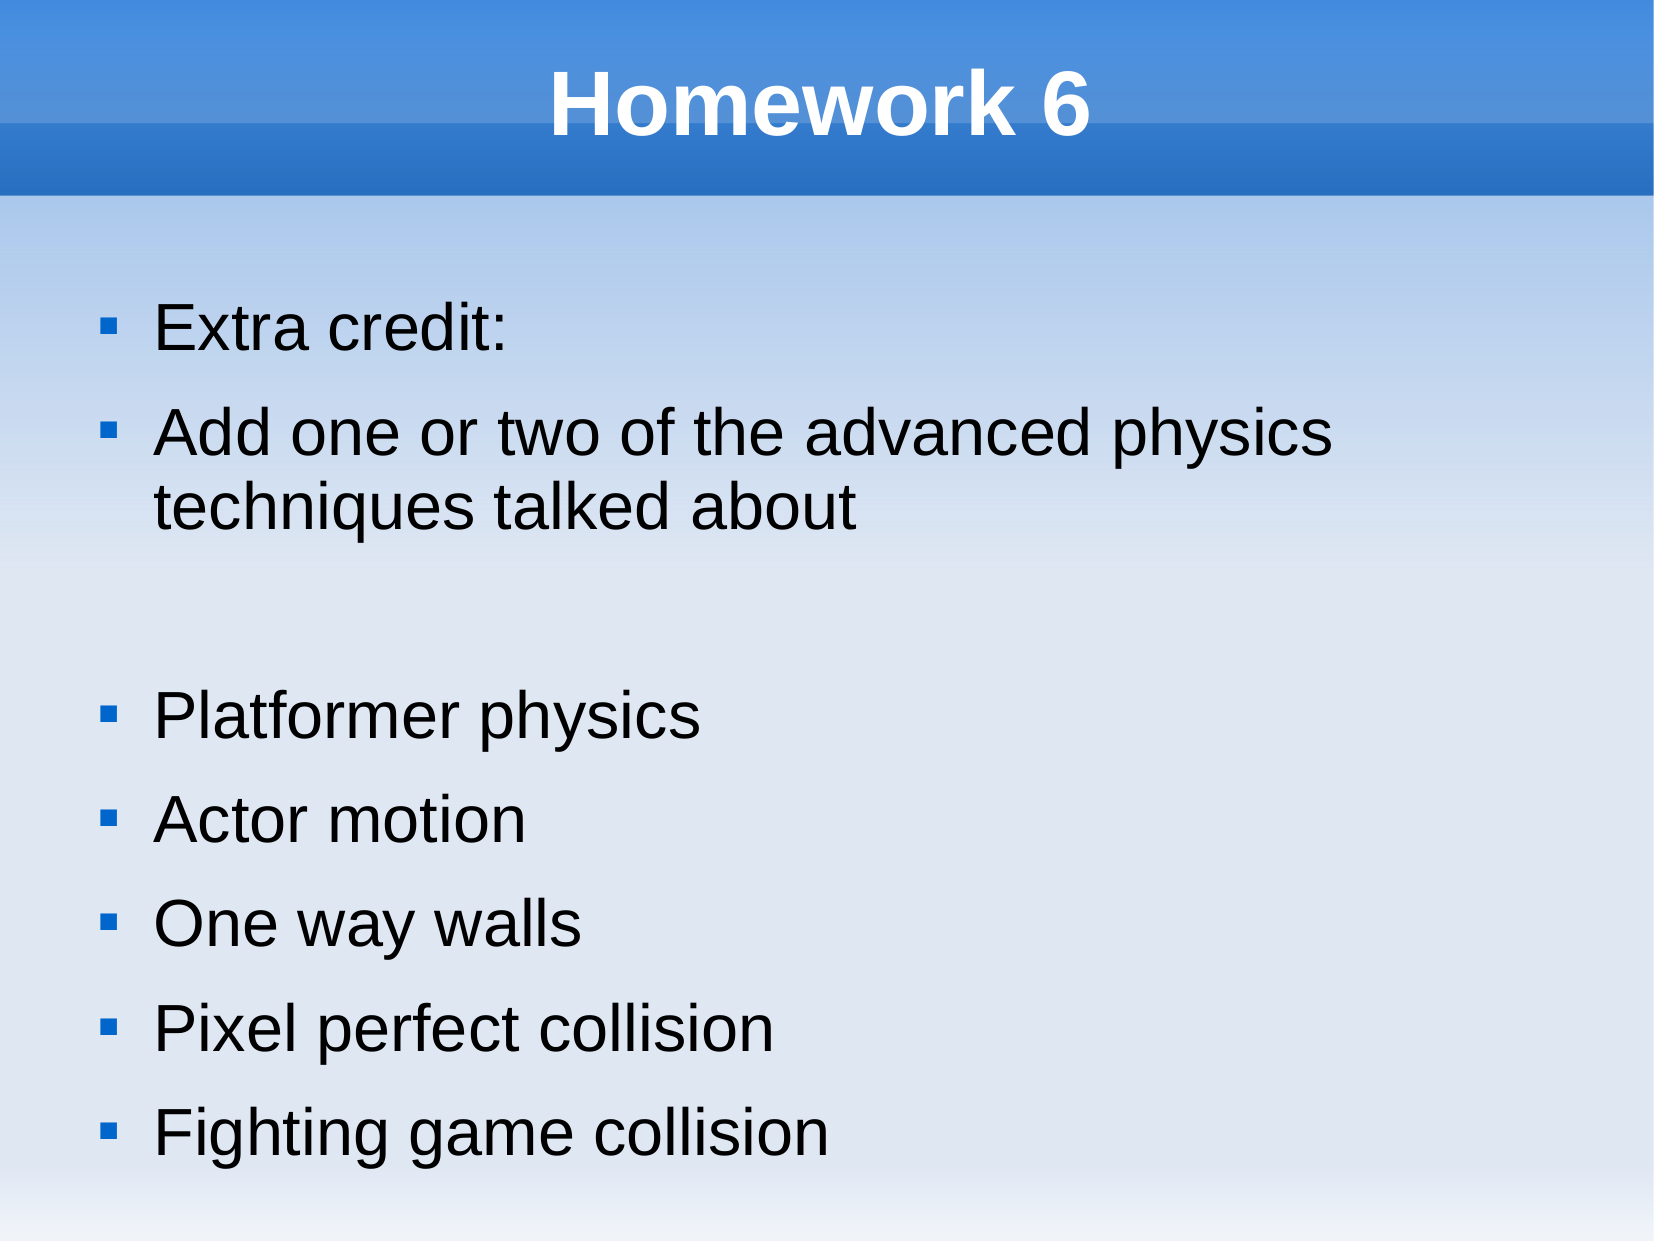

# Homework 6
Extra credit:
Add one or two of the advanced physics techniques talked about
Platformer physics
Actor motion
One way walls
Pixel perfect collision
Fighting game collision